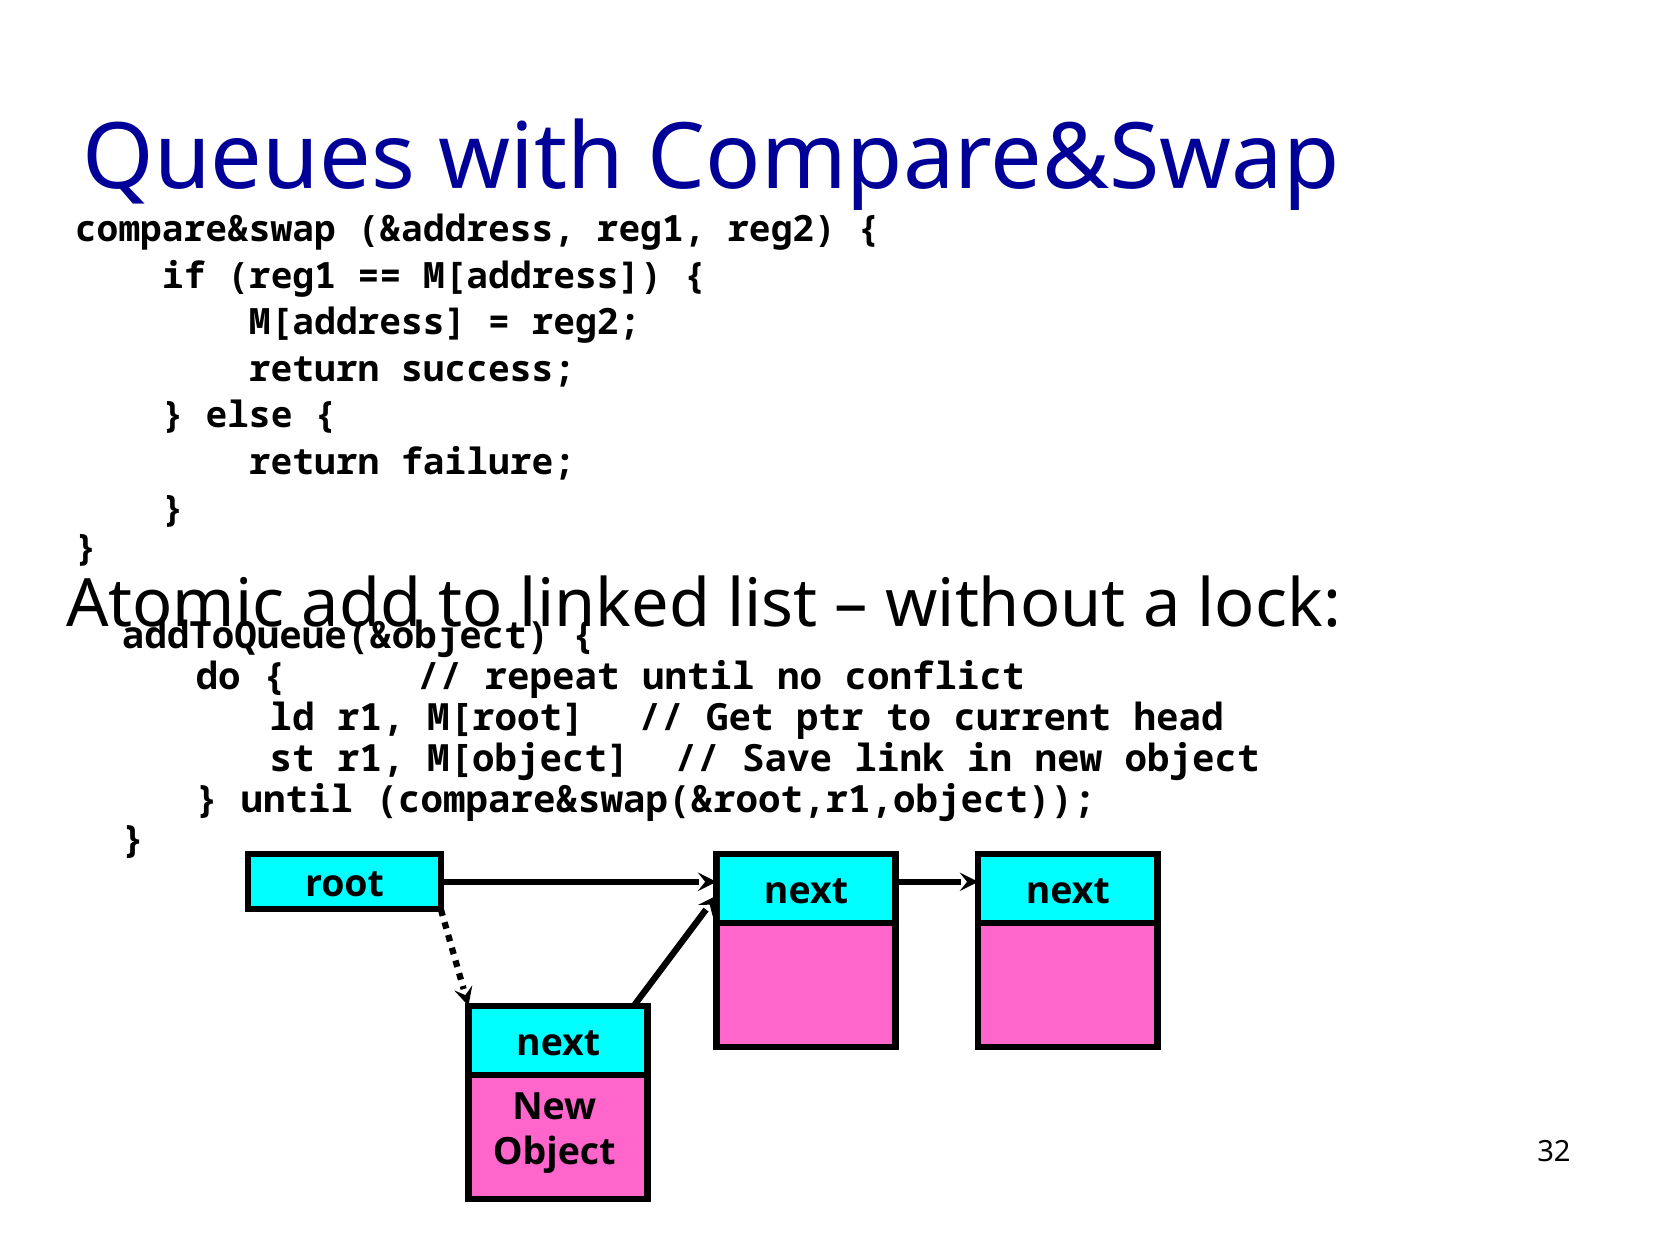

# Queues with Compare&Swap
compare&swap (&address, reg1, reg2) {
 if (reg1 == M[address]) {
 M[address] = reg2;
 return success;
 } else {
 return failure;
 }
}
Atomic add to linked list – without a lock:
	addToQueue(&object) {
	do {		// repeat until no conflict
		ld r1, M[root]	// Get ptr to current head
		st r1, M[object] // Save link in new object
	} until (compare&swap(&root,r1,object));
}
root
next
next
next
New
Object
32